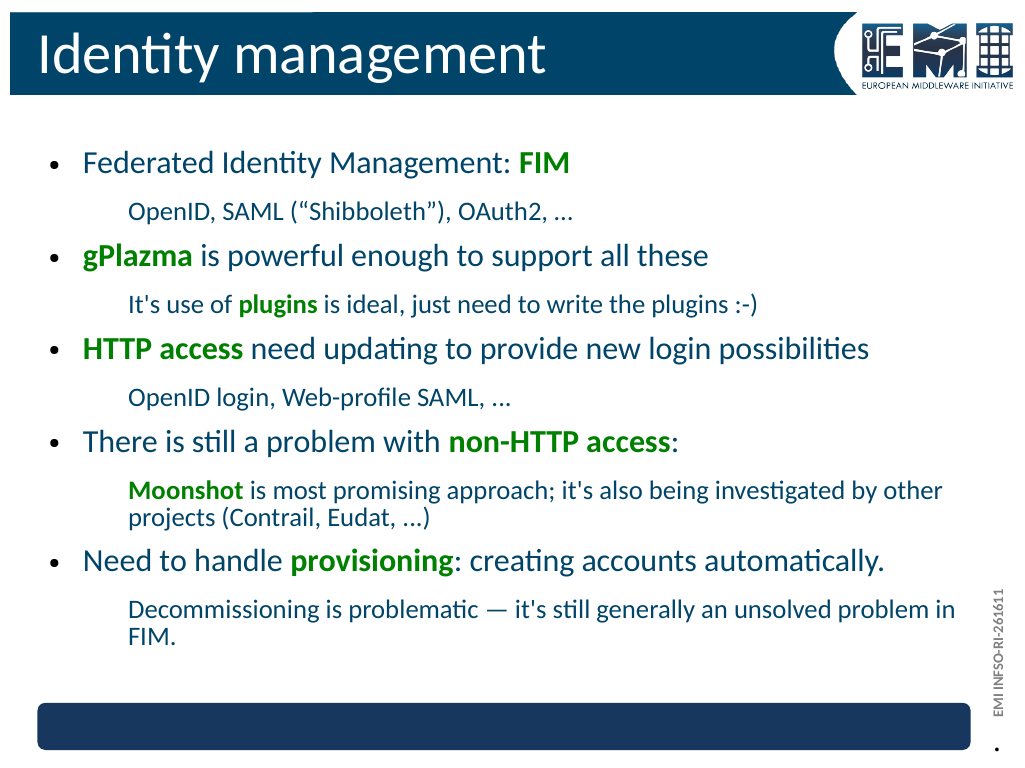

# Identity management
Federated Identity Management: FIM
OpenID, SAML (“Shibboleth”), OAuth2, …
gPlazma is powerful enough to support all these
It's use of plugins is ideal, just need to write the plugins :-)
HTTP access need updating to provide new login possibilities
OpenID login, Web-profile SAML, ...
There is still a problem with non-HTTP access:
Moonshot is most promising approach; it's also being investigated by other projects (Contrail, Eudat, ...)
Need to handle provisioning: creating accounts automatically.
Decommissioning is problematic — it's still generally an unsolved problem in FIM.